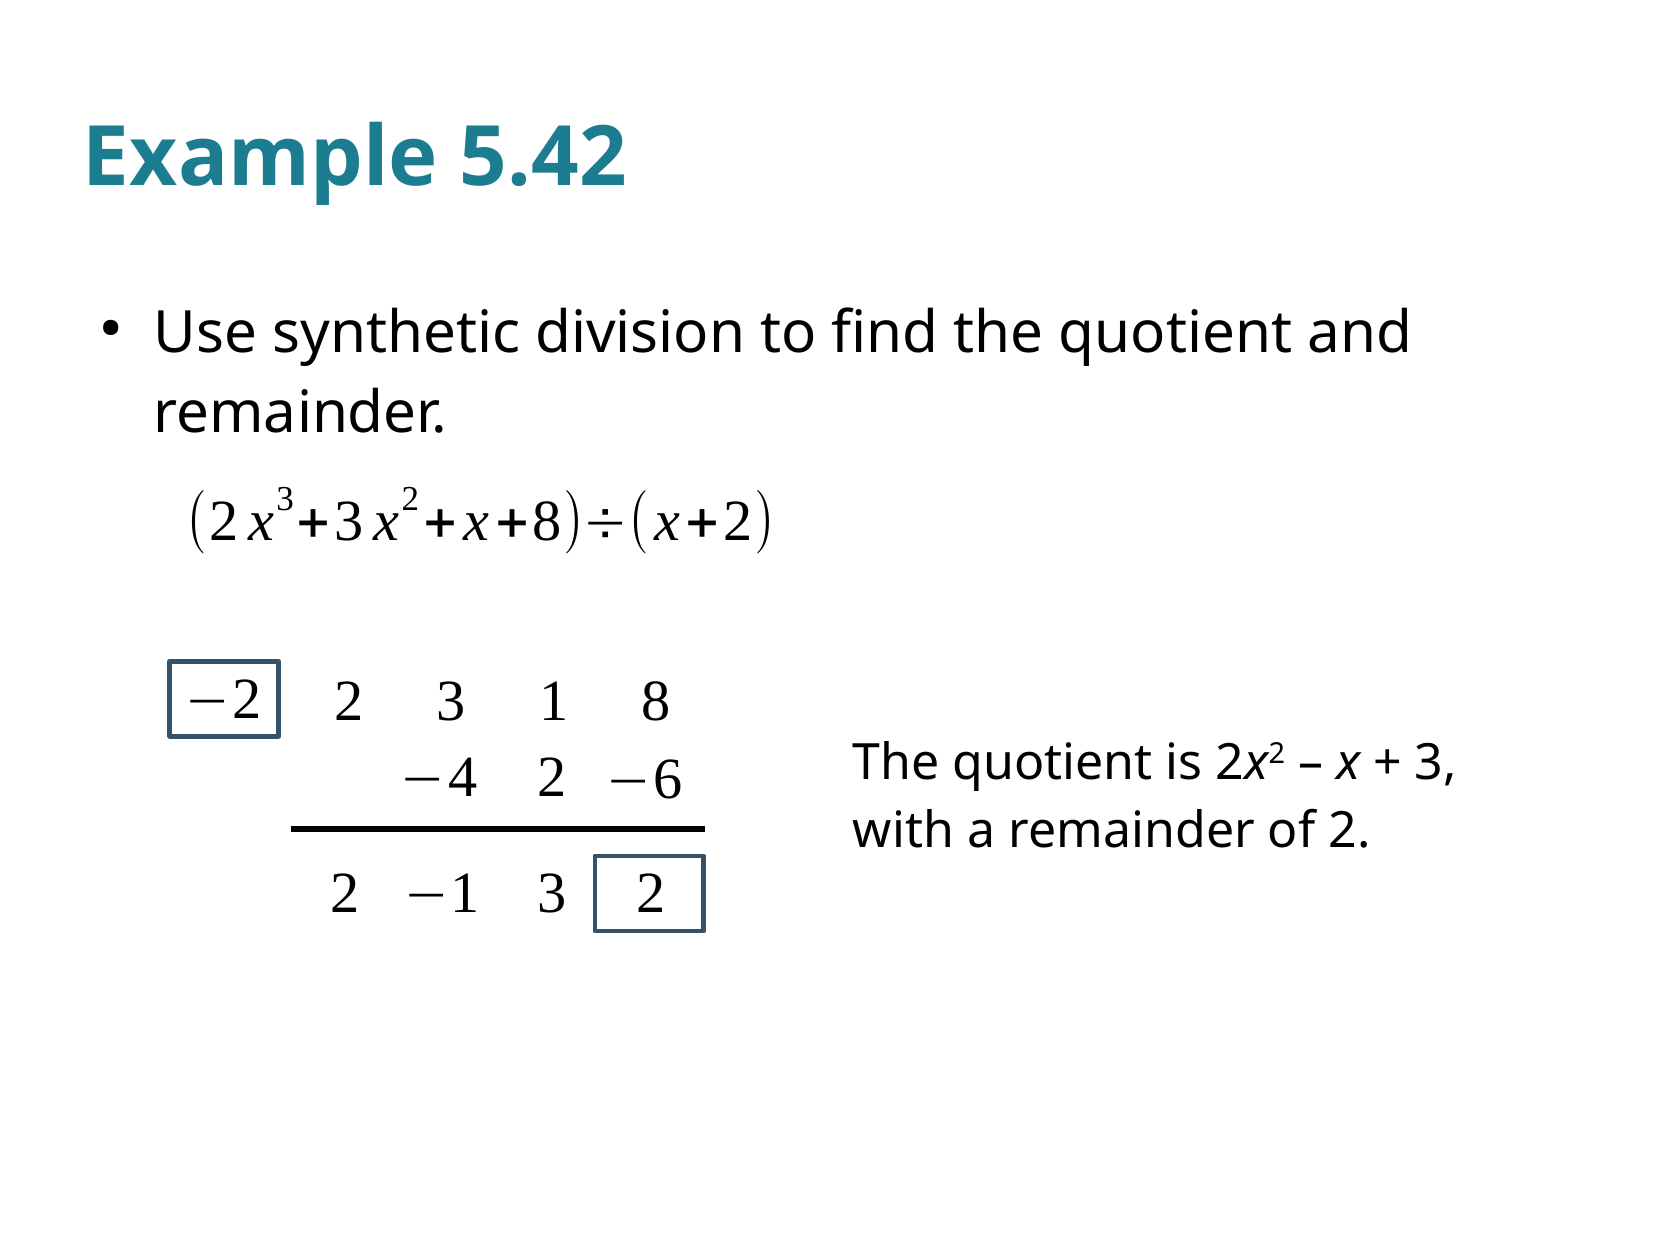

# Example 5.42
Use synthetic division to find the quotient and remainder.
The quotient is 2x2 – x + 3, with a remainder of 2.